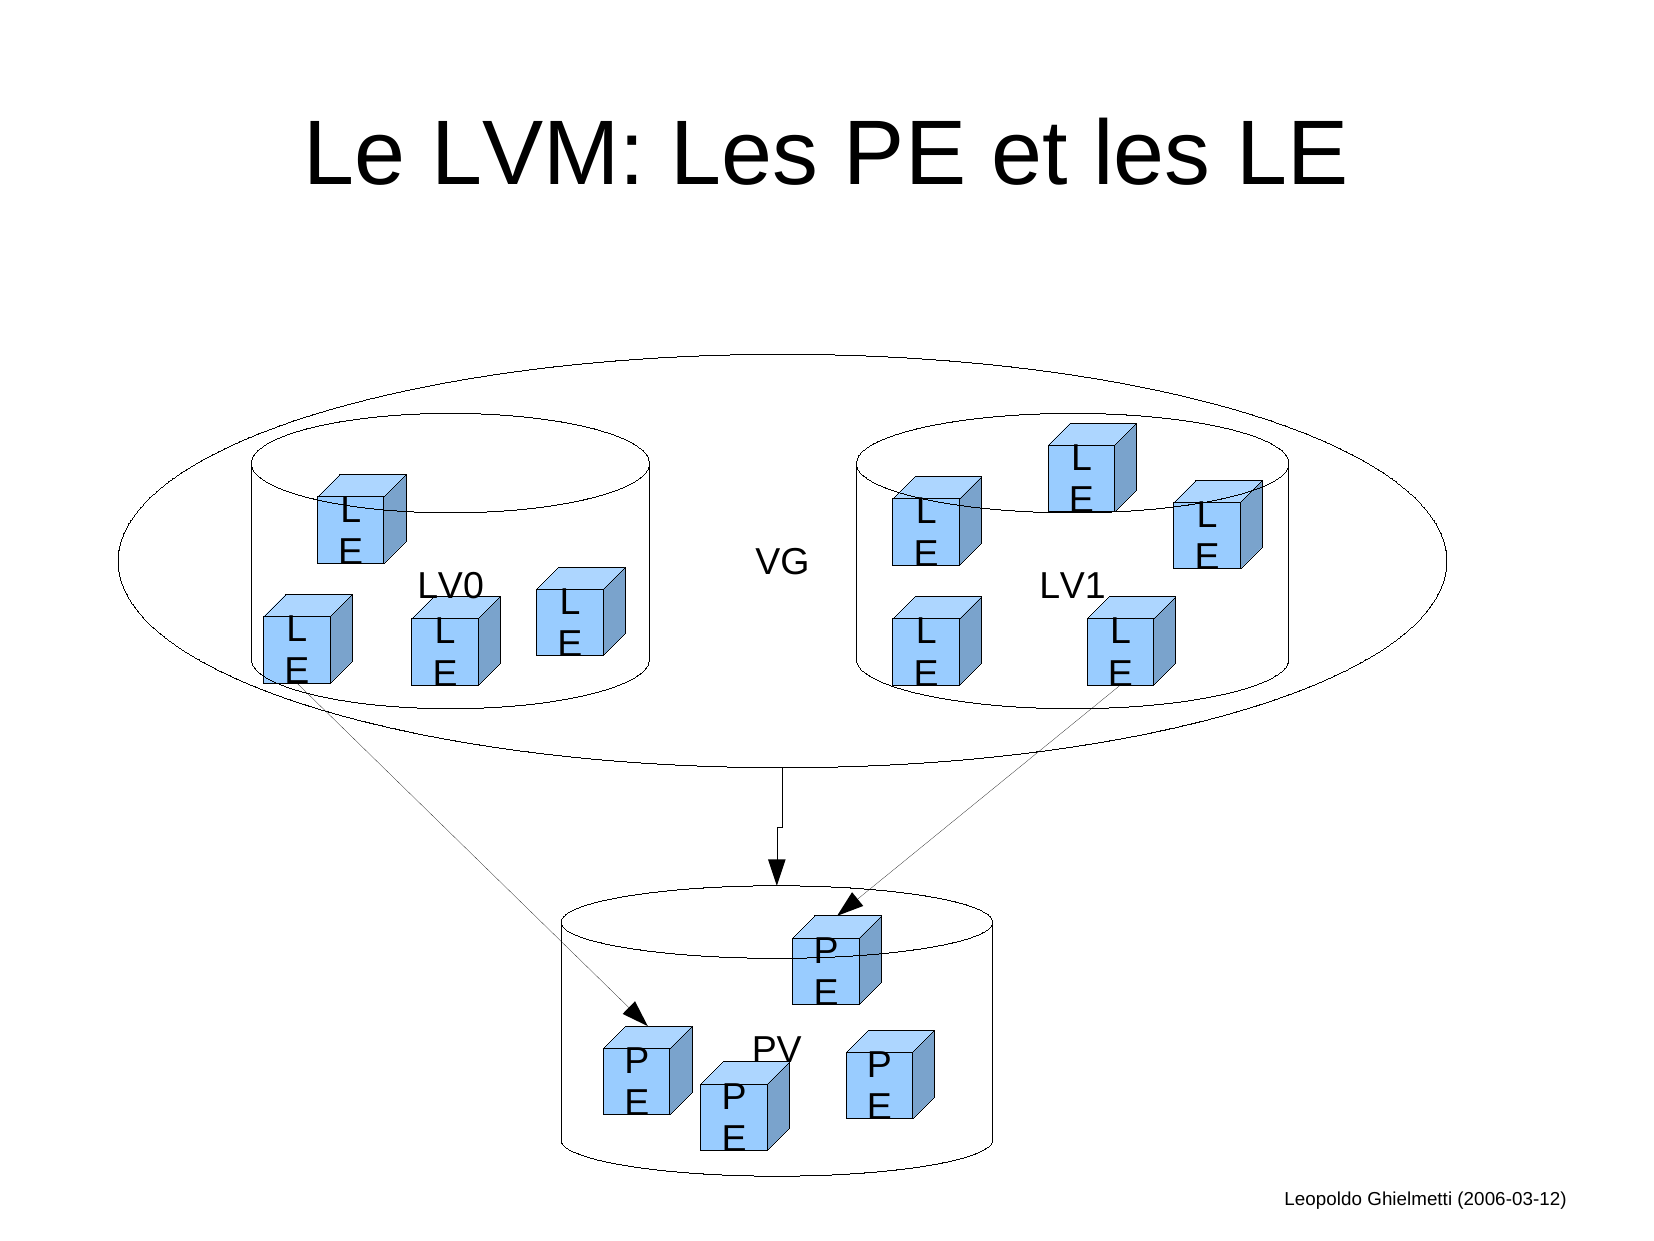

# Le LVM: Les PE et les LE
VG
LV0
LV1
LE
LE
LE
LE
LE
LE
LE
LE
LE
PV
PE
PE
PE
PE
Leopoldo Ghielmetti (2006-03-12)